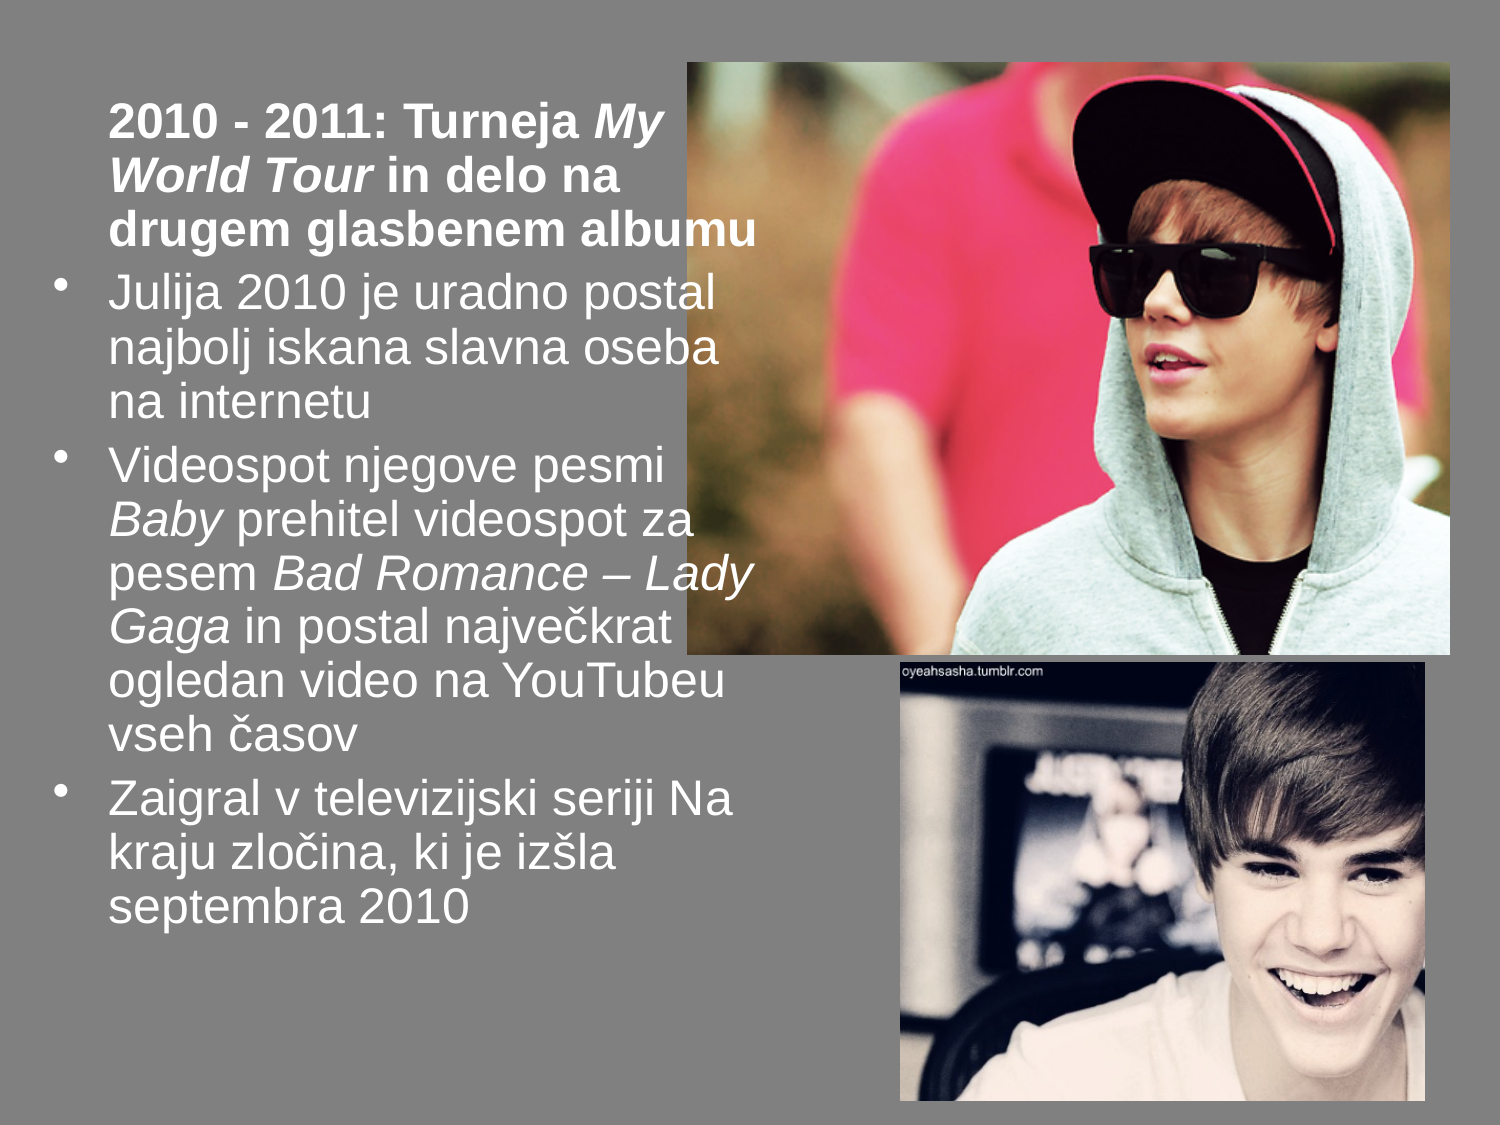

# 2010 - 2011: Turneja My World Tour in delo na drugem glasbenem albumu
Julija 2010 je uradno postal najbolj iskana slavna oseba na internetu
Videospot njegove pesmi Baby prehitel videospot za pesem Bad Romance – Lady Gaga in postal največkrat ogledan video na YouTubeu vseh časov
Zaigral v televizijski seriji Na kraju zločina, ki je izšla septembra 2010